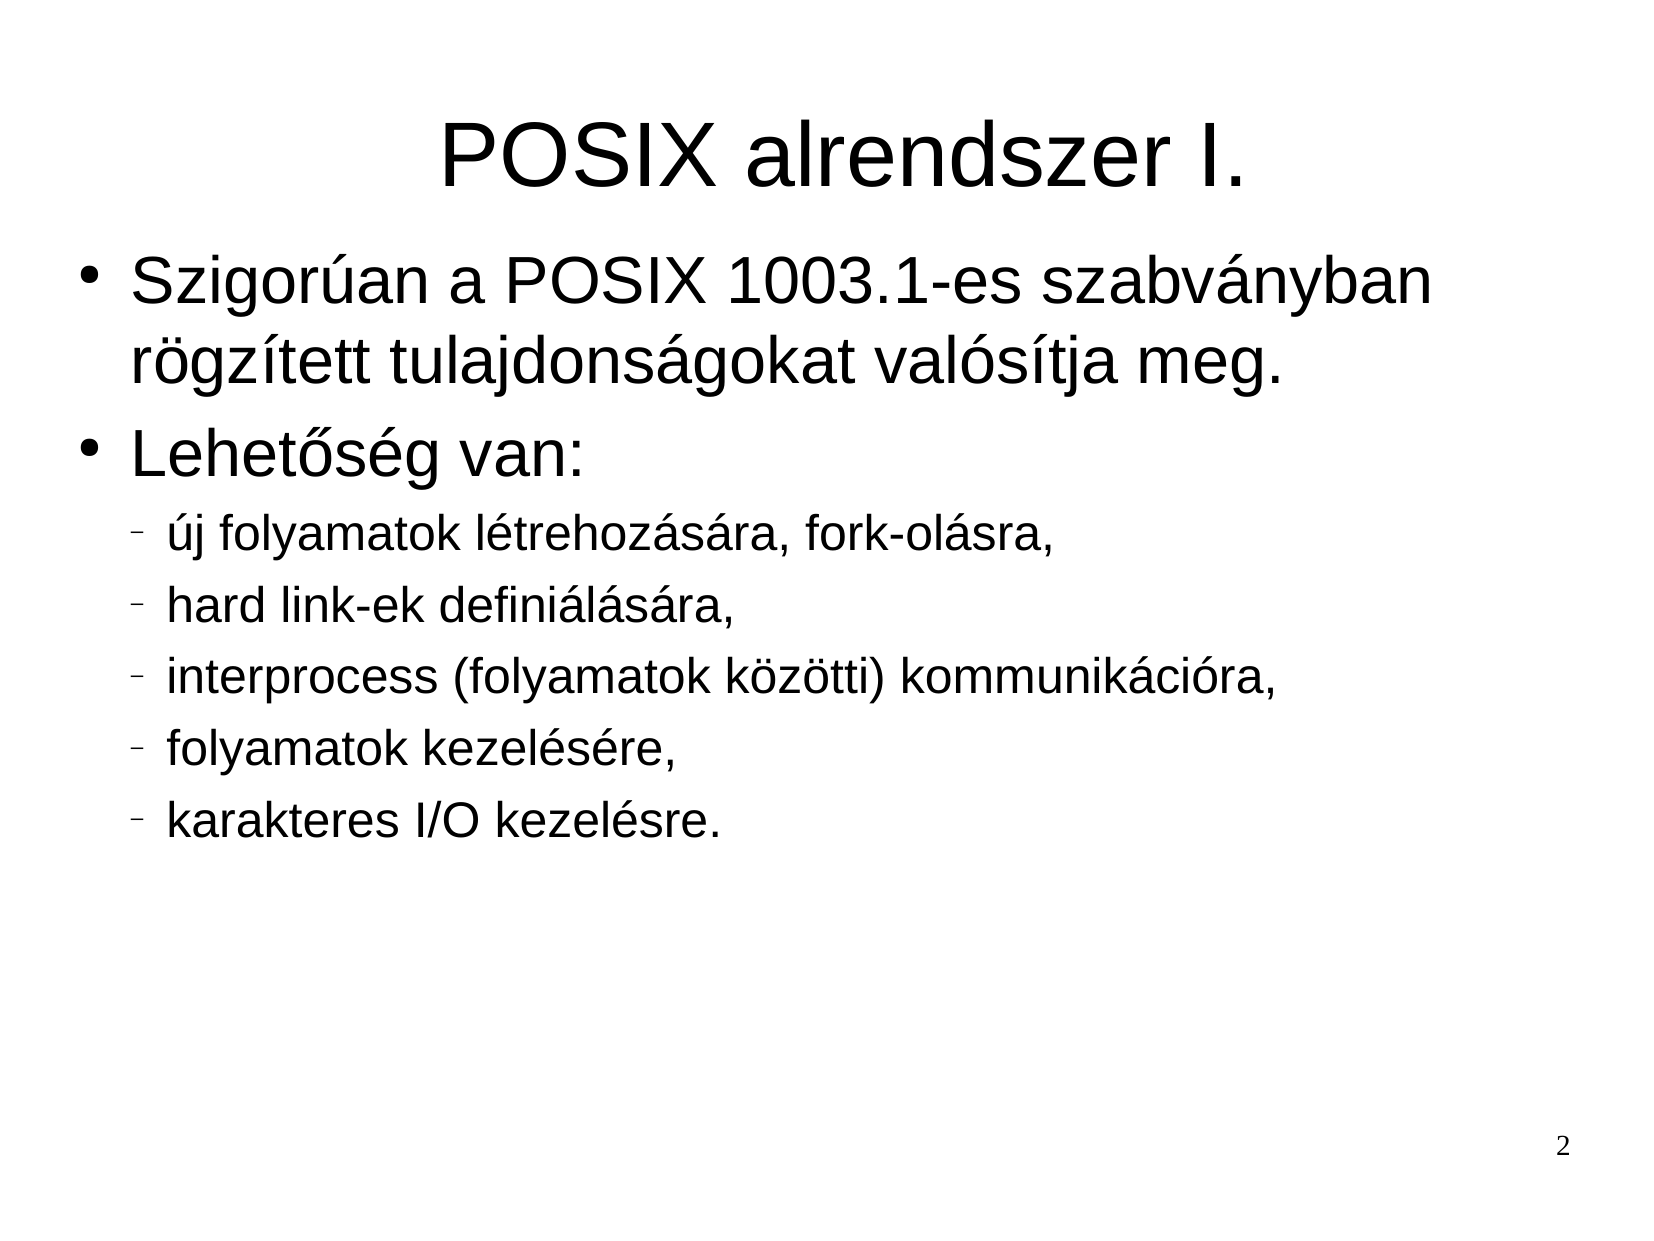

# POSIX alrendszer I.
Szigorúan a POSIX 1003.1-es szabványban rögzített tulajdonságokat valósítja meg.
Lehetőség van:
új folyamatok létrehozására, fork-olásra,
hard link-ek definiálására,
interprocess (folyamatok közötti) kommunikációra,
folyamatok kezelésére,
karakteres I/O kezelésre.
2